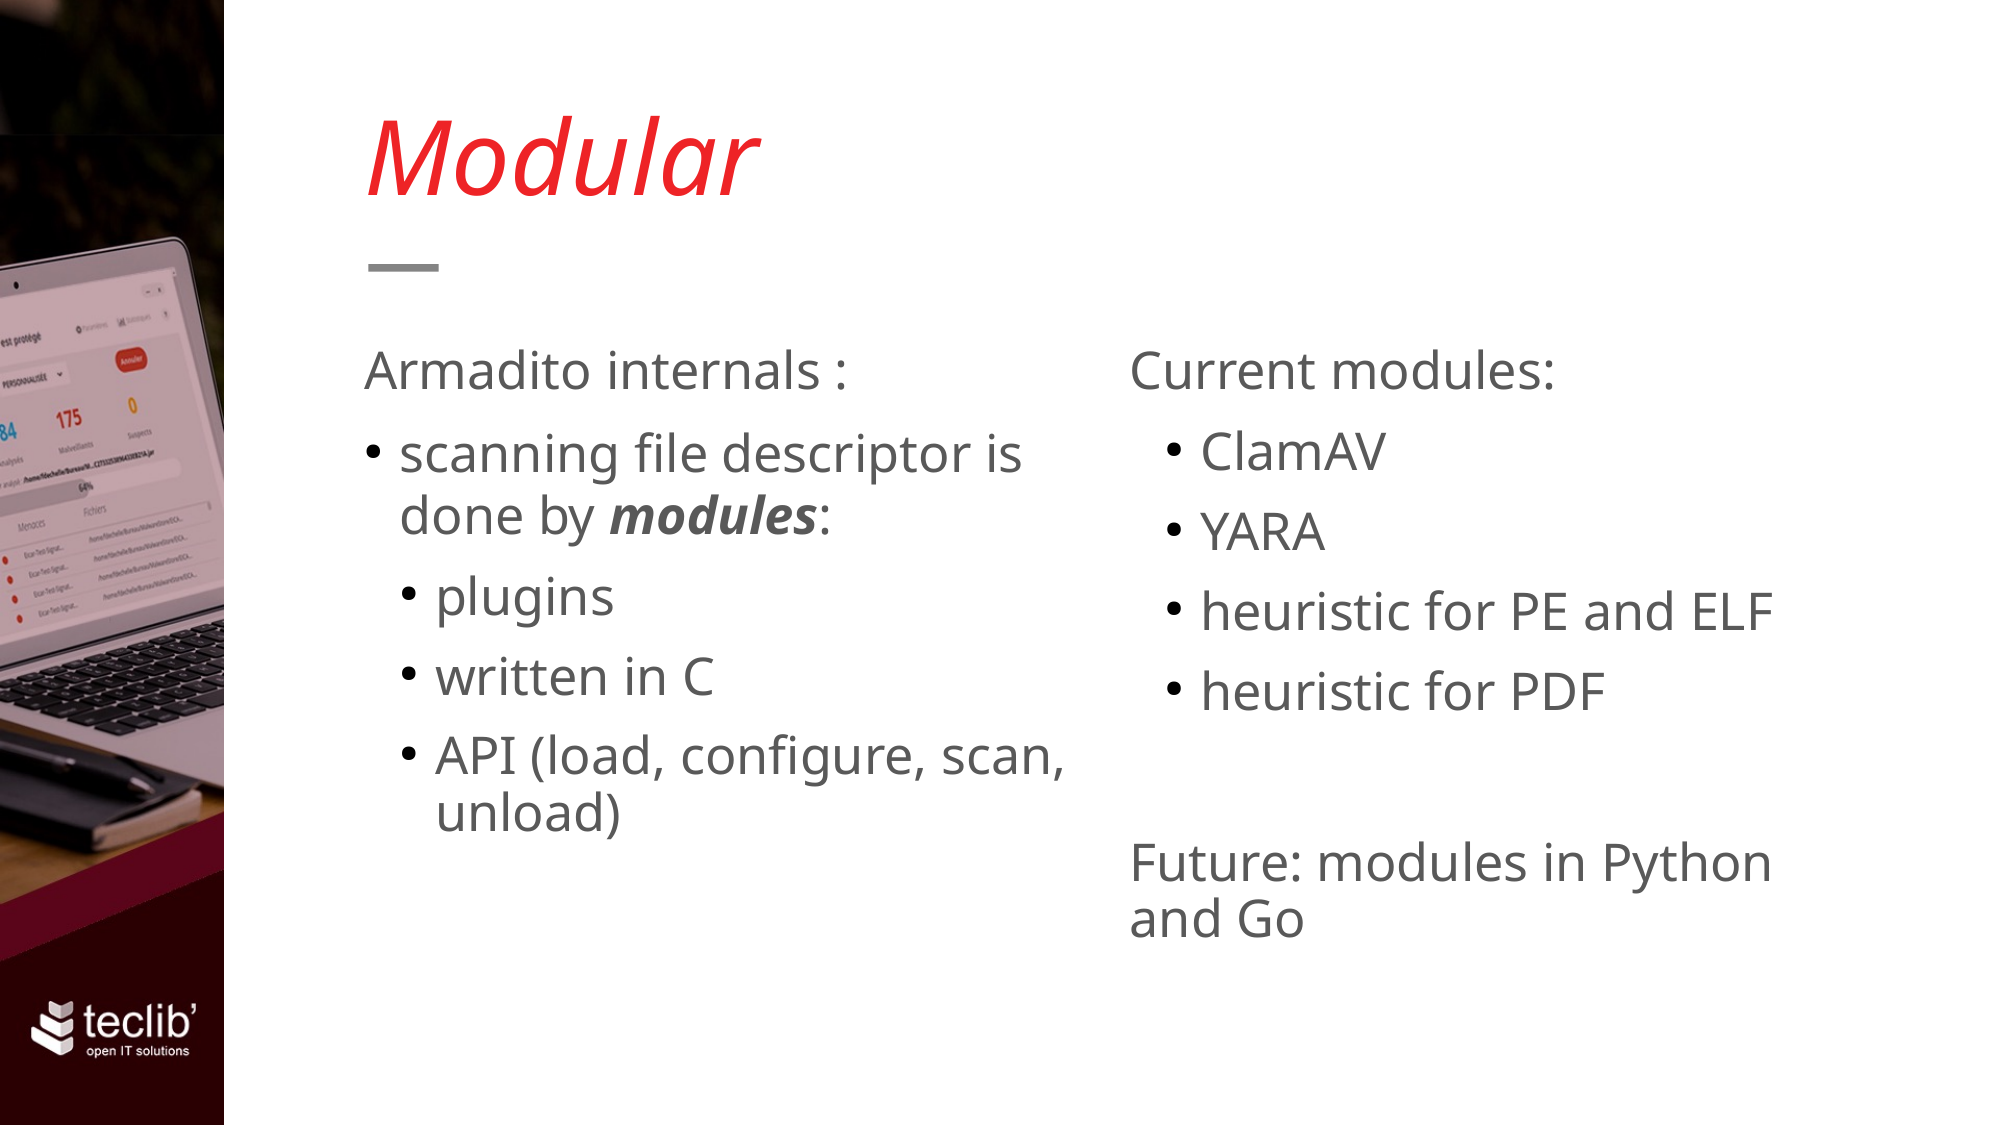

# Modular
Armadito internals :
scanning file descriptor is done by modules:
plugins
written in C
API (load, configure, scan, unload)
Current modules:
ClamAV
YARA
heuristic for PE and ELF
heuristic for PDF
Future: modules in Python and Go